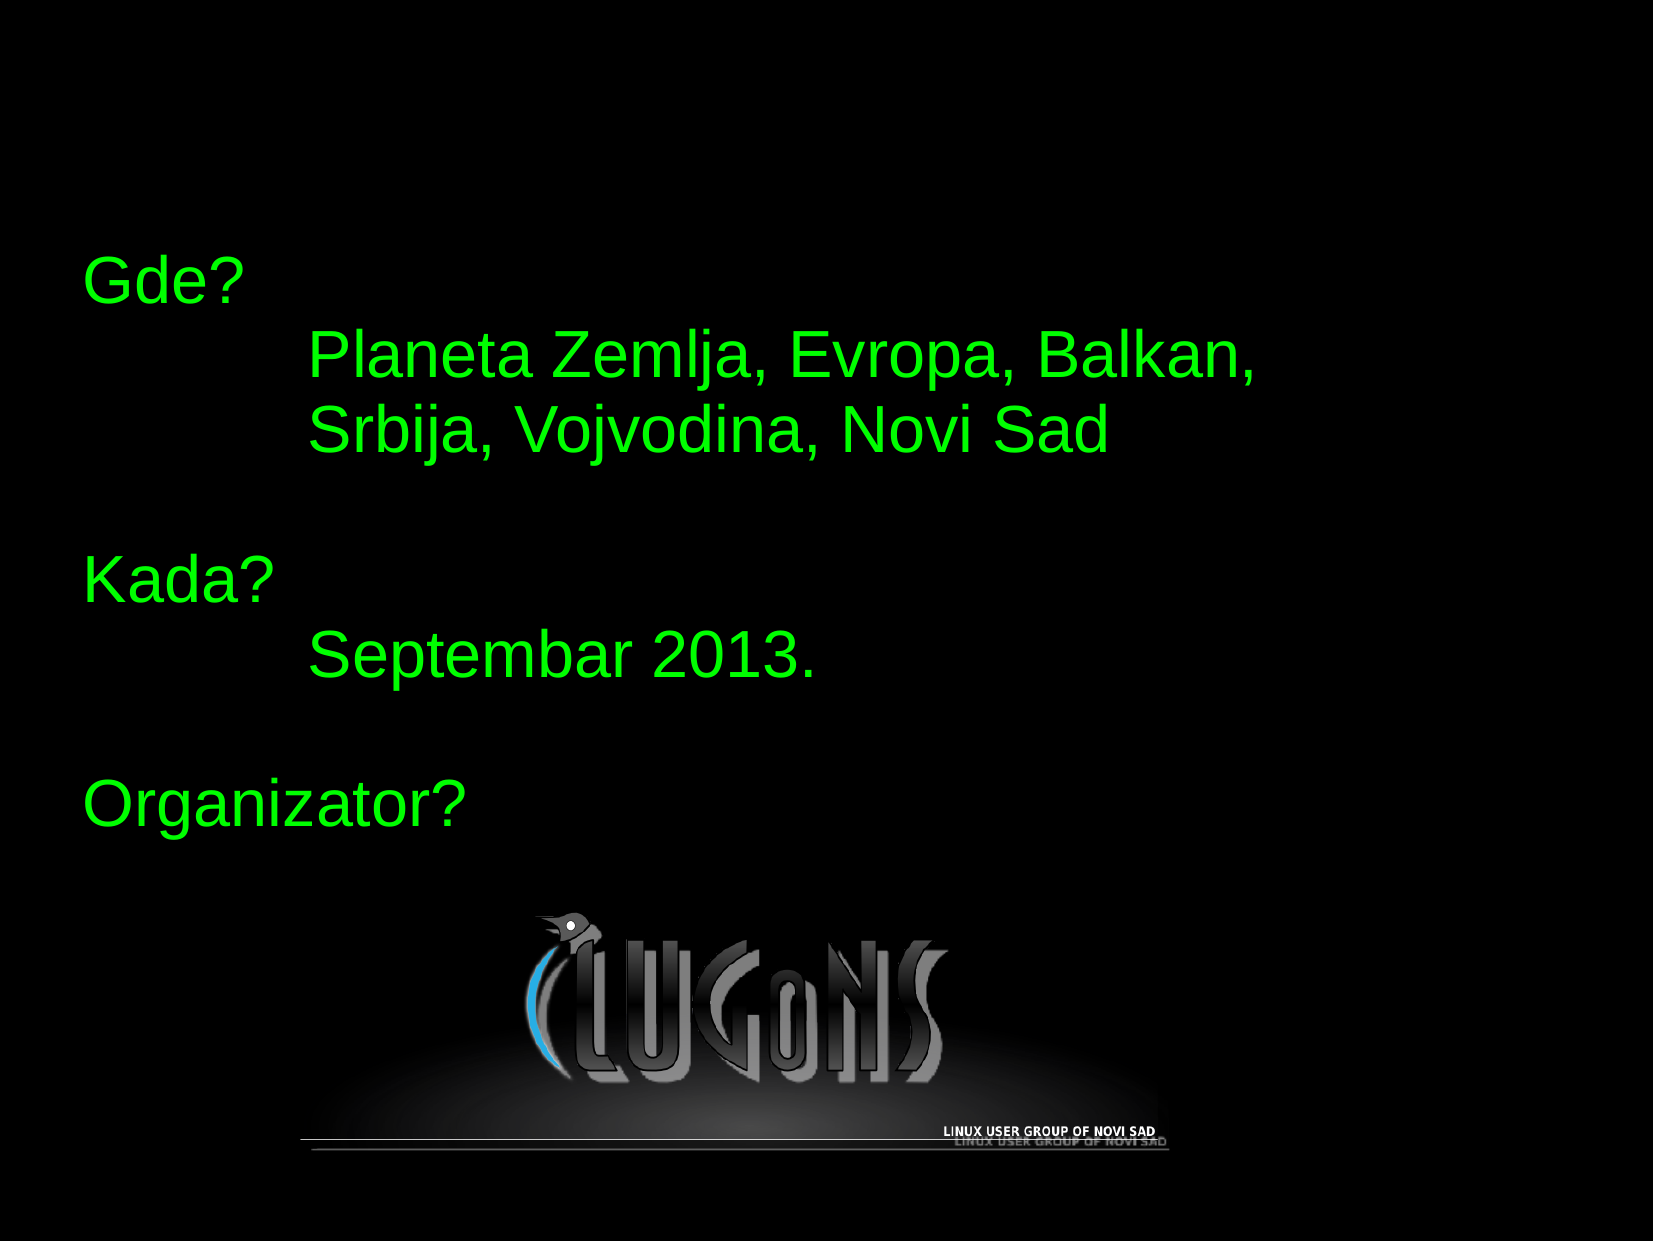

# Gde?
			Planeta Zemlja, Evropa, Balkan,
			Srbija, Vojvodina, Novi Sad
Kada?
			Septembar 2013.
Organizator?